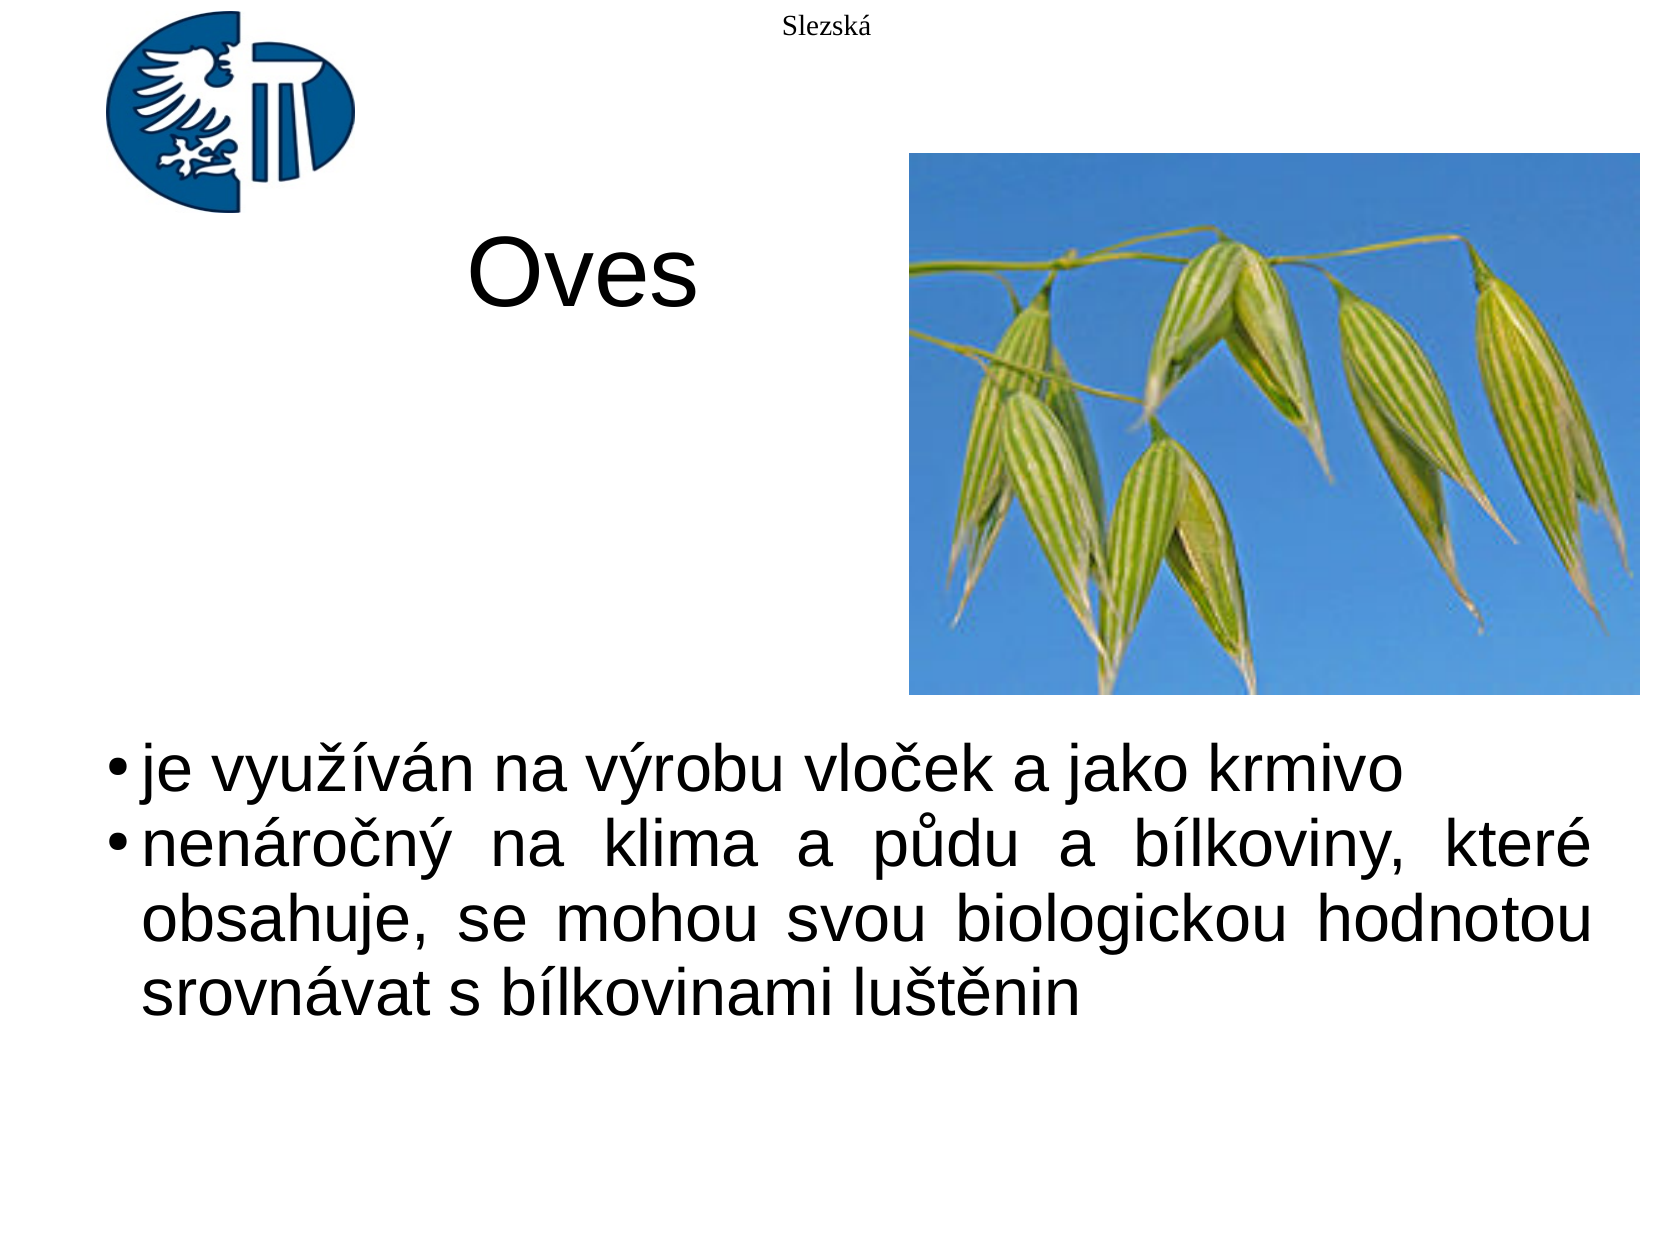

ahoj
# Oves
je využíván na výrobu vloček a jako krmivo
nenáročný na klima a půdu a bílkoviny, které obsahuje, se mohou svou biologickou hodnotou srovnávat s bílkovinami luštěnin